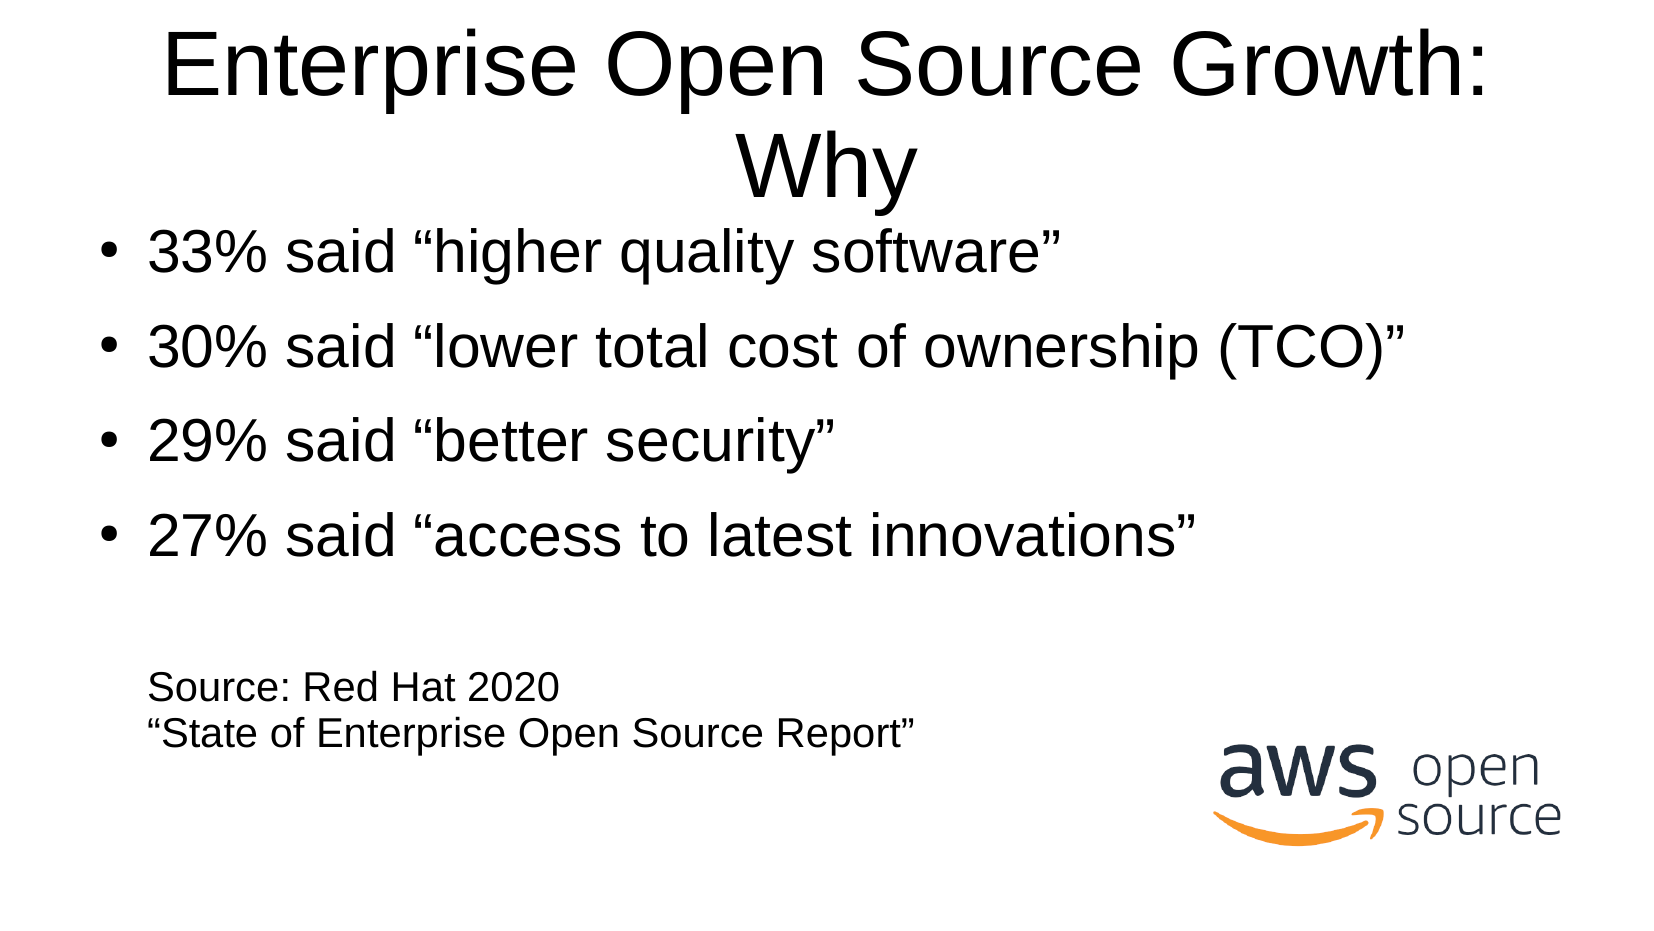

# Enterprise Open Source Growth: Why
33% said “higher quality software”
30% said “lower total cost of ownership (TCO)”
29% said “better security”
27% said “access to latest innovations”
Source: Red Hat 2020
“State of Enterprise Open Source Report”